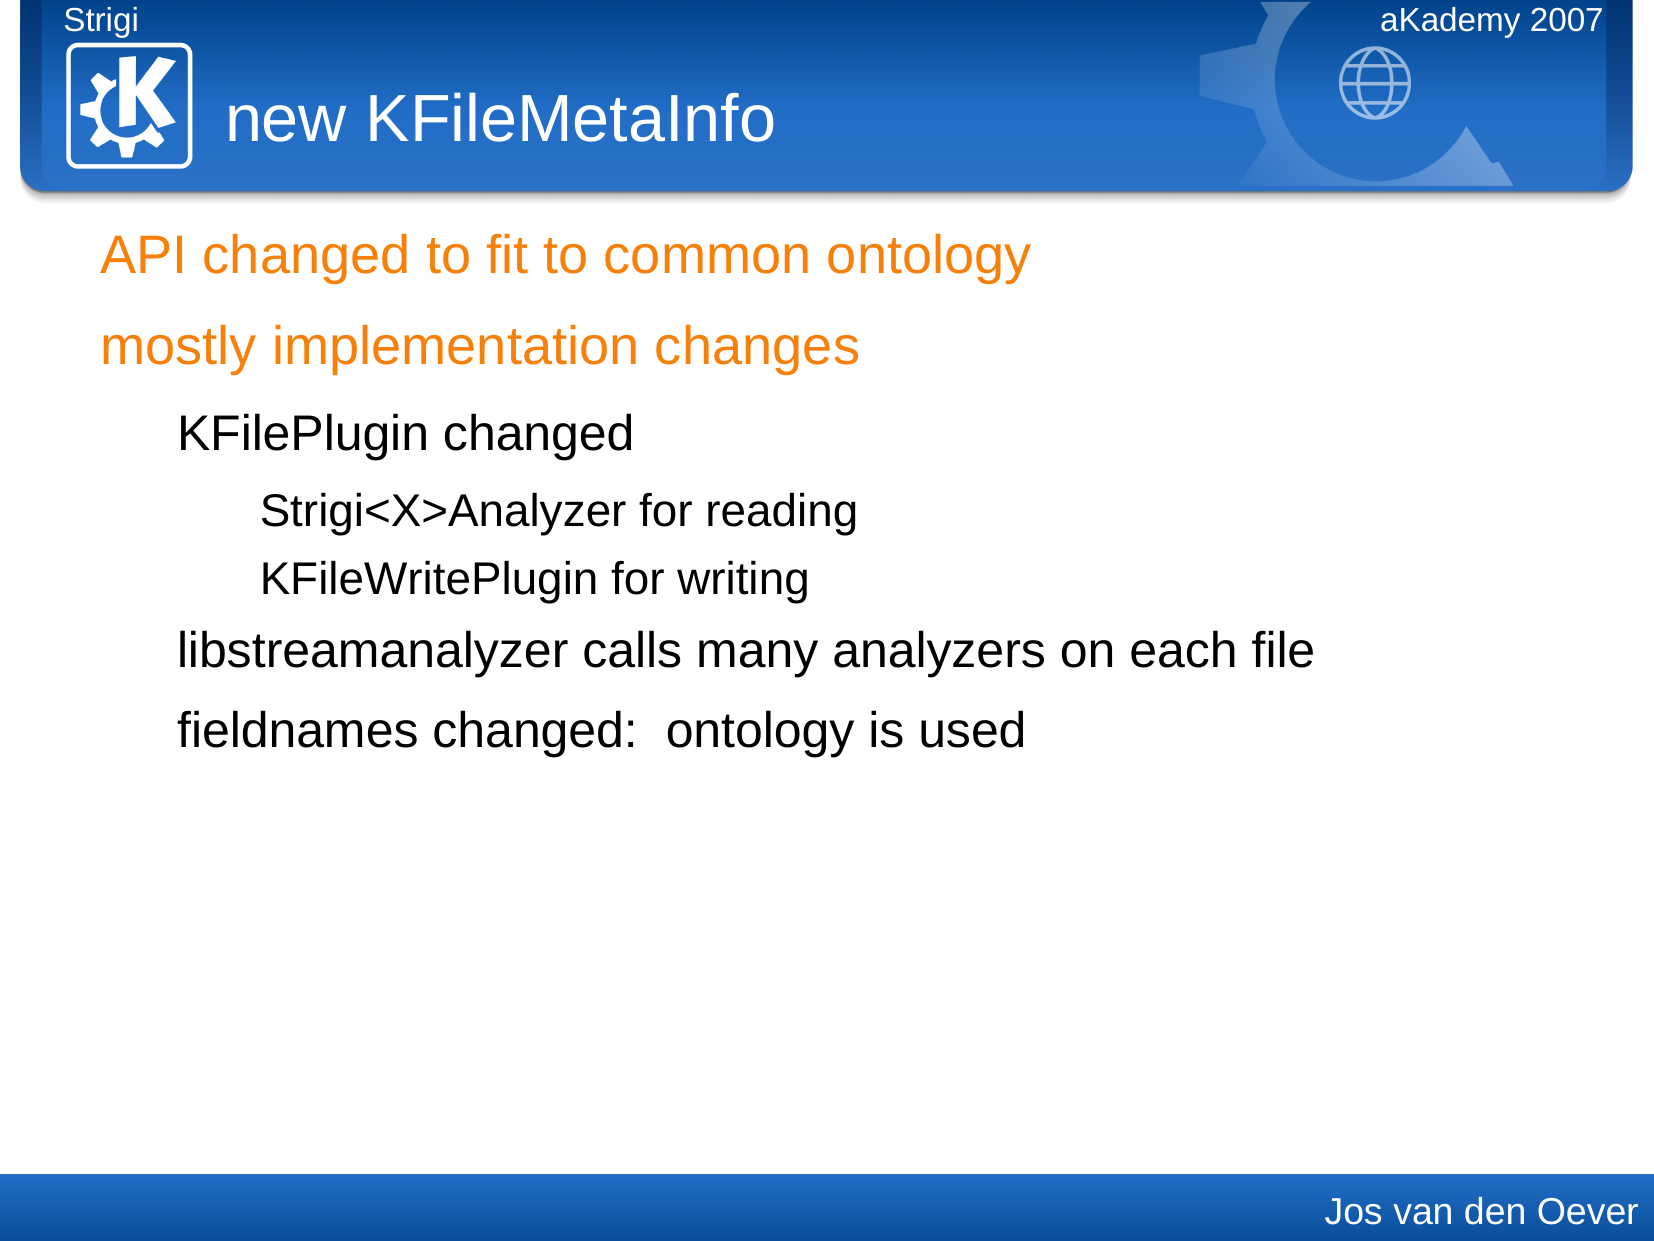

# new KFileMetaInfo
API changed to fit to common ontology
mostly implementation changes
KFilePlugin changed
Strigi<X>Analyzer for reading
KFileWritePlugin for writing
libstreamanalyzer calls many analyzers on each file
fieldnames changed: ontology is used